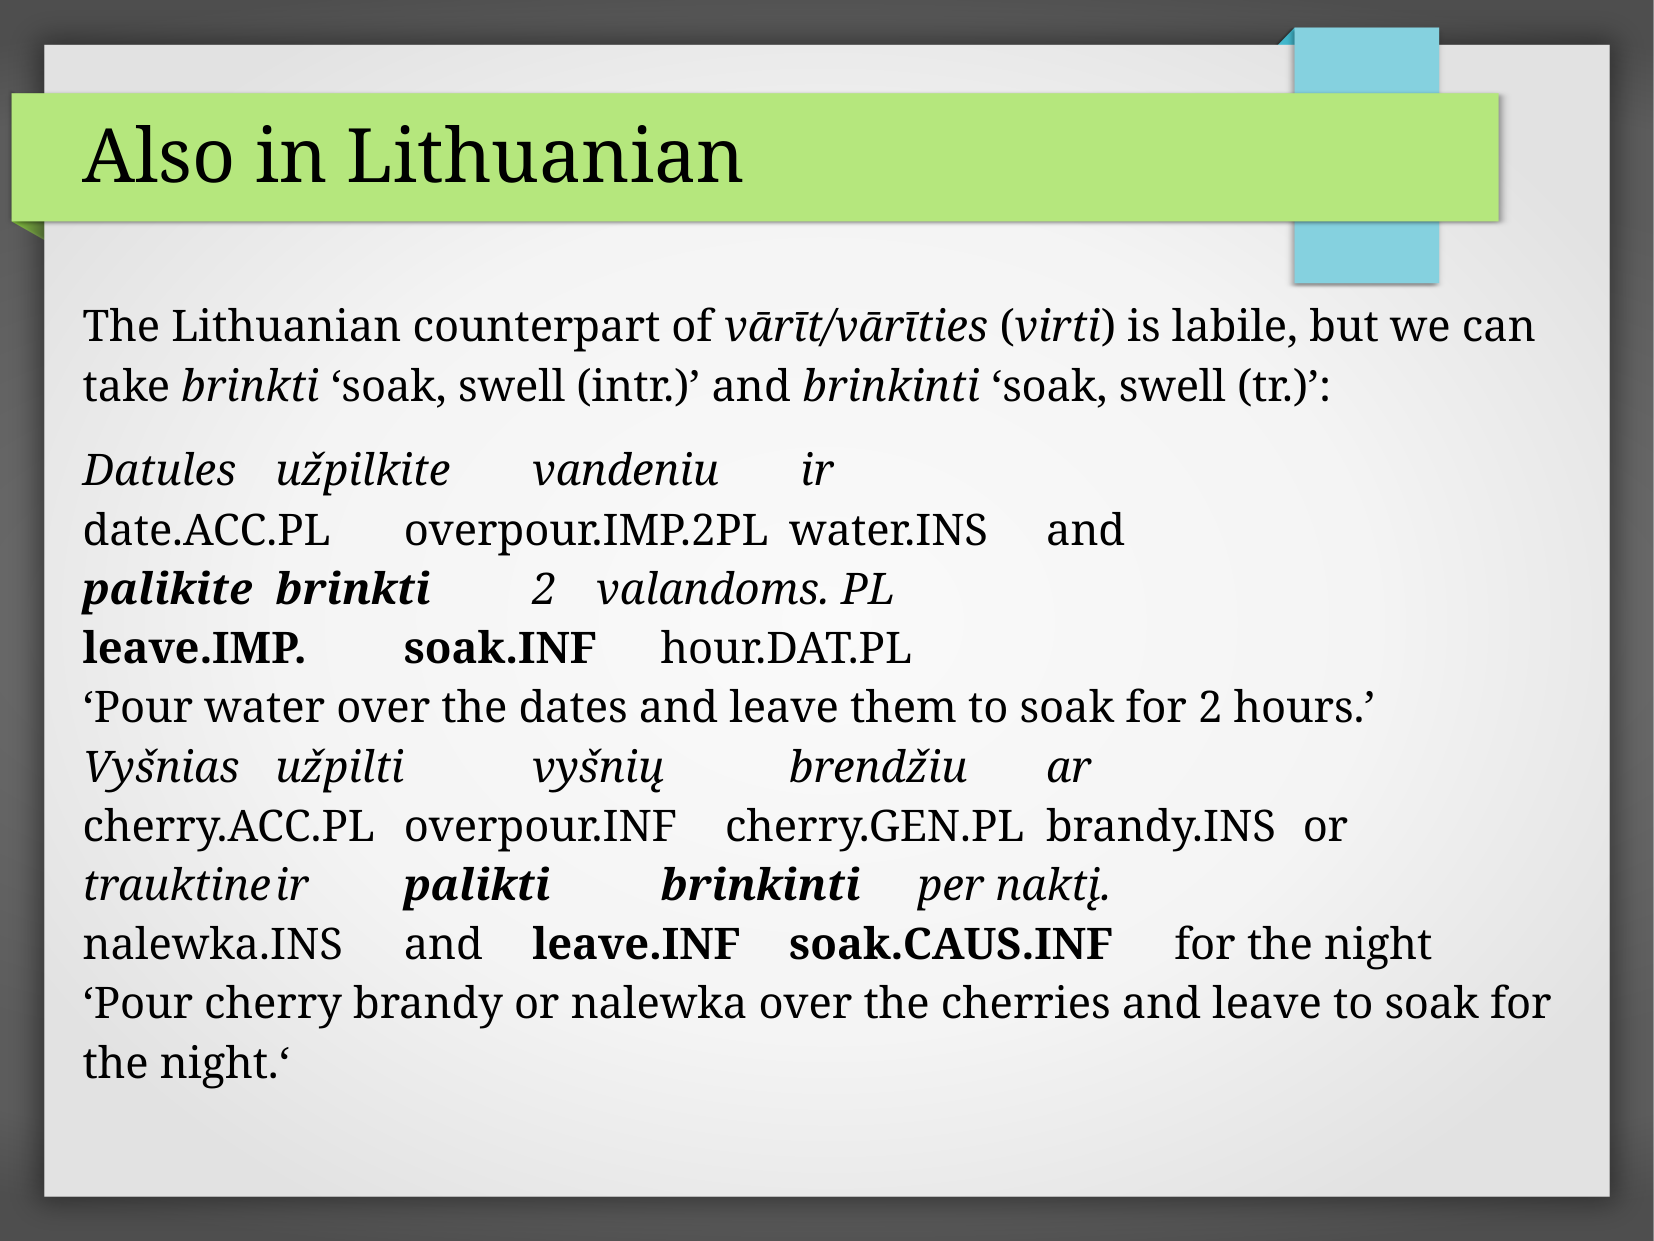

# Also in Lithuanian
The Lithuanian counterpart of vārīt/vārīties (virti) is labile, but we can take brinkti ‘soak, swell (intr.)’ and brinkinti ‘soak, swell (tr.)’:
Datules 			užpilkite 				vandeniu		 ir
date.ACC.PL		overpour.IMP.2PL	water.INS		and
palikite			brinkti 		2 	valandoms. PL
leave.IMP.		soak.INF			hour.DAT.PL
‘Pour water over the dates and leave them to soak for 2 hours.’
Vyšnias 			užpilti 		vyšnių 			brendžiu 		ar
cherry.ACC.PL	overpour.INF	cherry.GEN.PL	brandy.INS	or
trauktine		ir 		palikti 		brinkinti 			per naktį.
nalewka.INS	and	leave.INF		soak.CAUS.INF		for the night
‘Pour cherry brandy or nalewka over the cherries and leave to soak for the night.‘